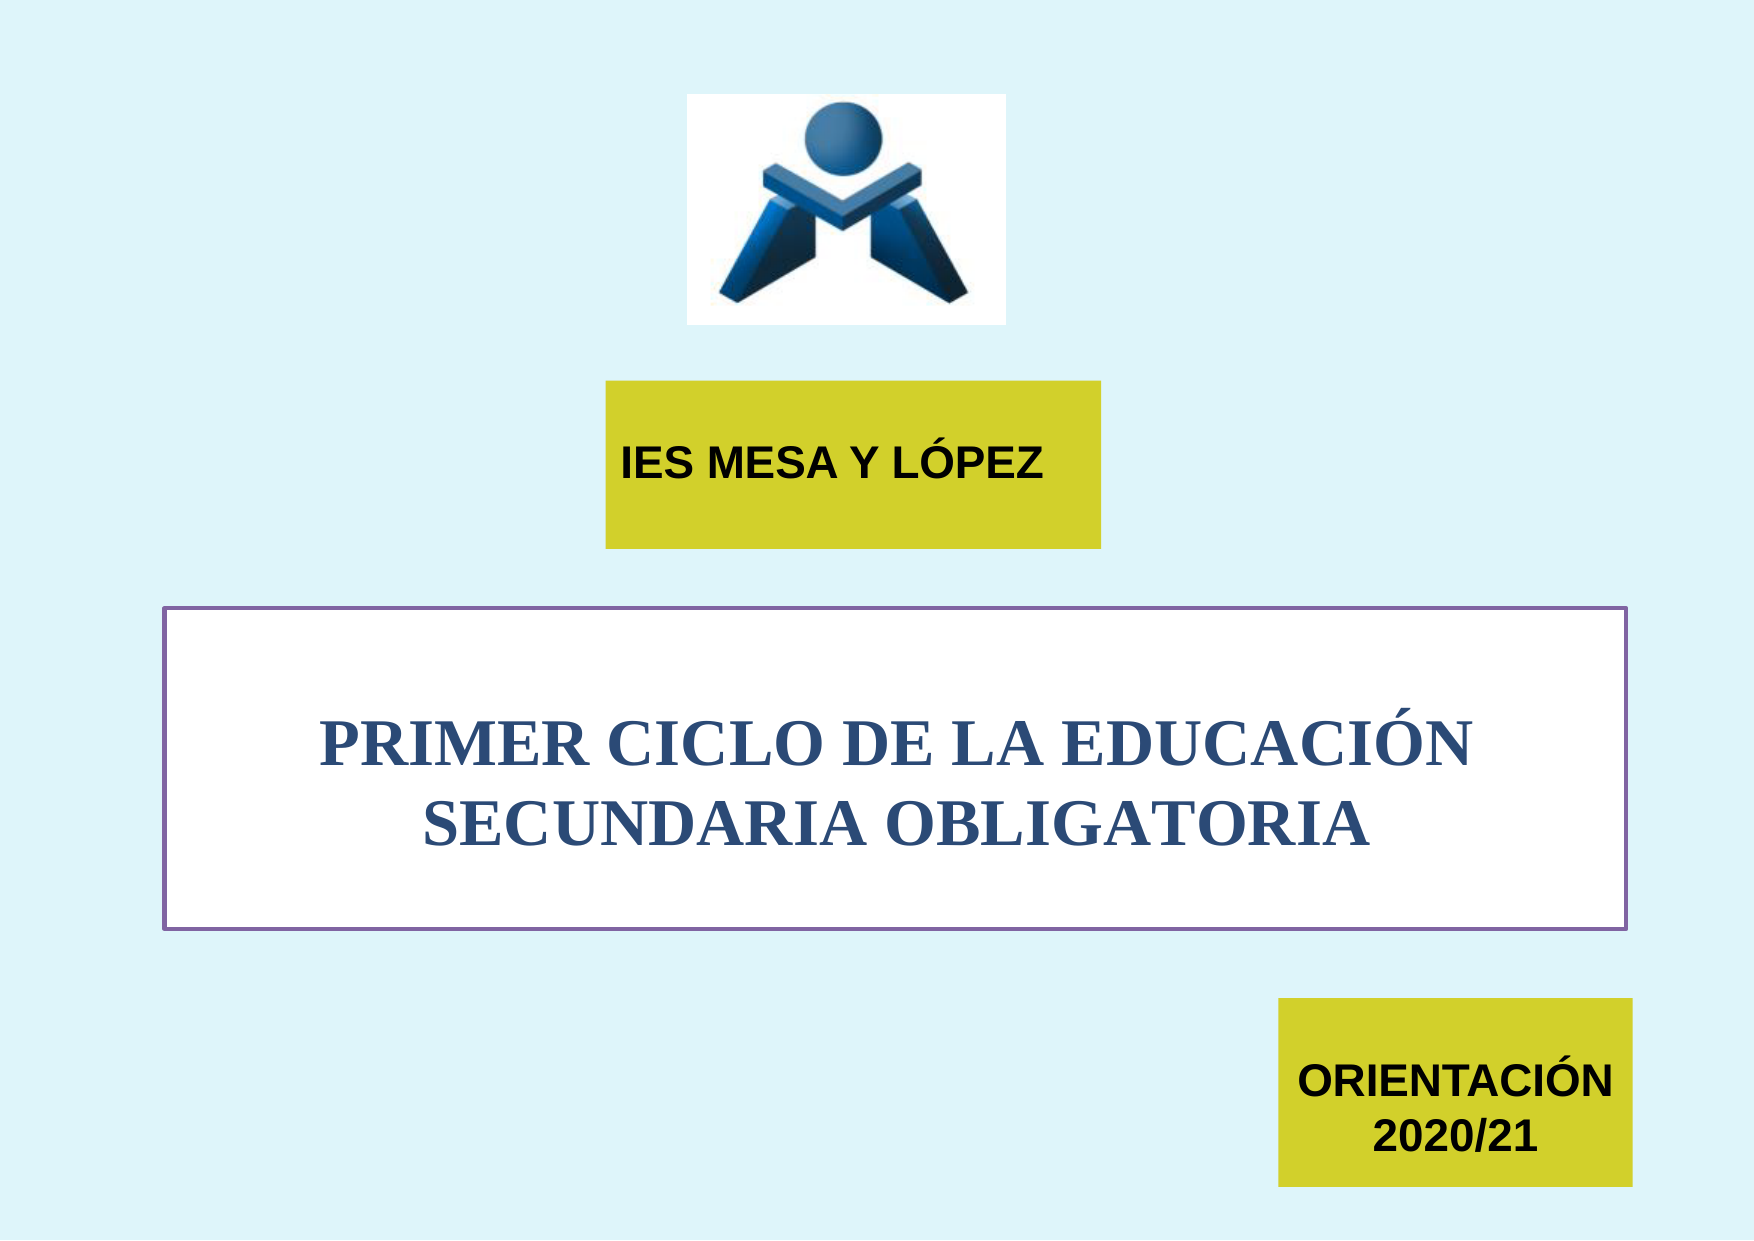

IES MESA Y LÓPEZ
PRIMER CICLO DE LA EDUCACIÓN SECUNDARIA OBLIGATORIA
ORIENTACIÓN
2020/21